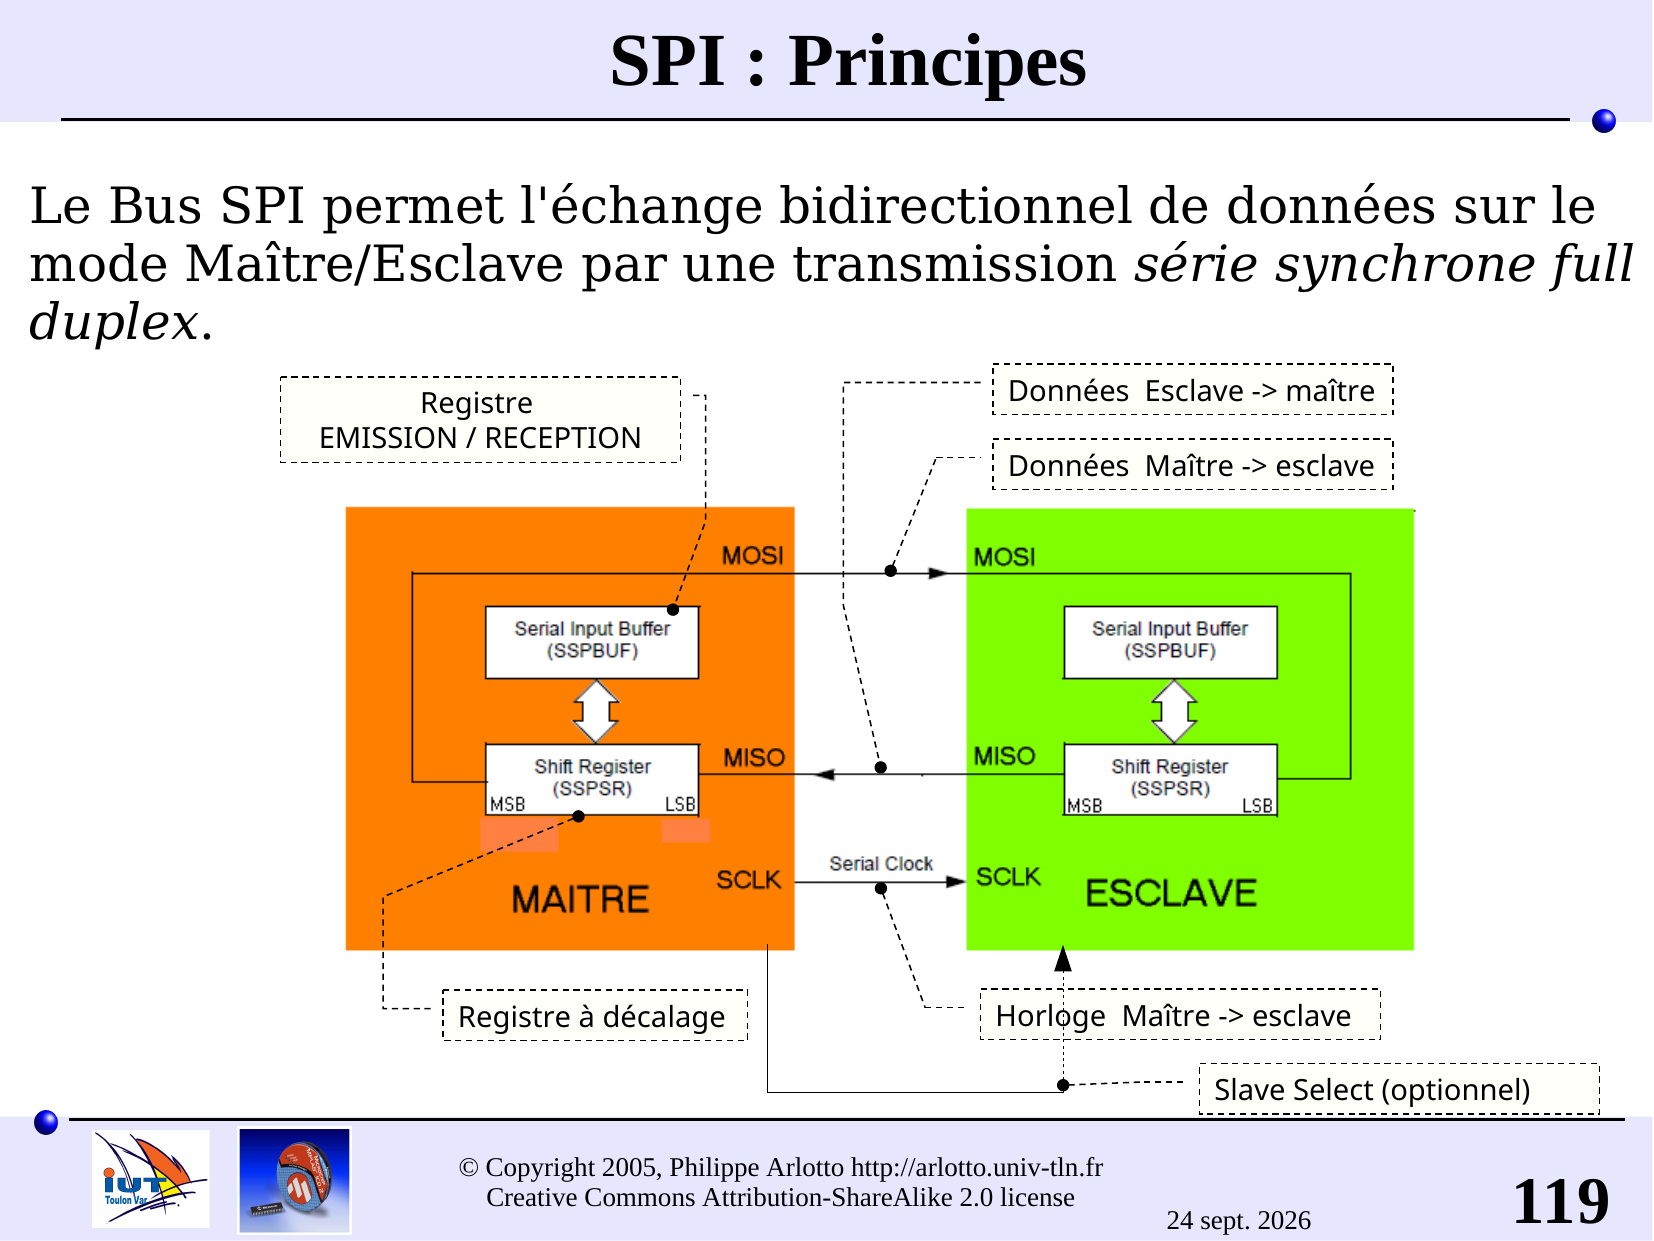

# SPI : Principes
Le Bus SPI permet l'échange bidirectionnel de données sur le
mode Maître/Esclave par une transmission série synchrone full
duplex.
Données Esclave -> maître
Registre
EMISSION / RECEPTION
Données Maître -> esclave
Horloge Maître -> esclave
Registre à décalage
Slave Select (optionnel)